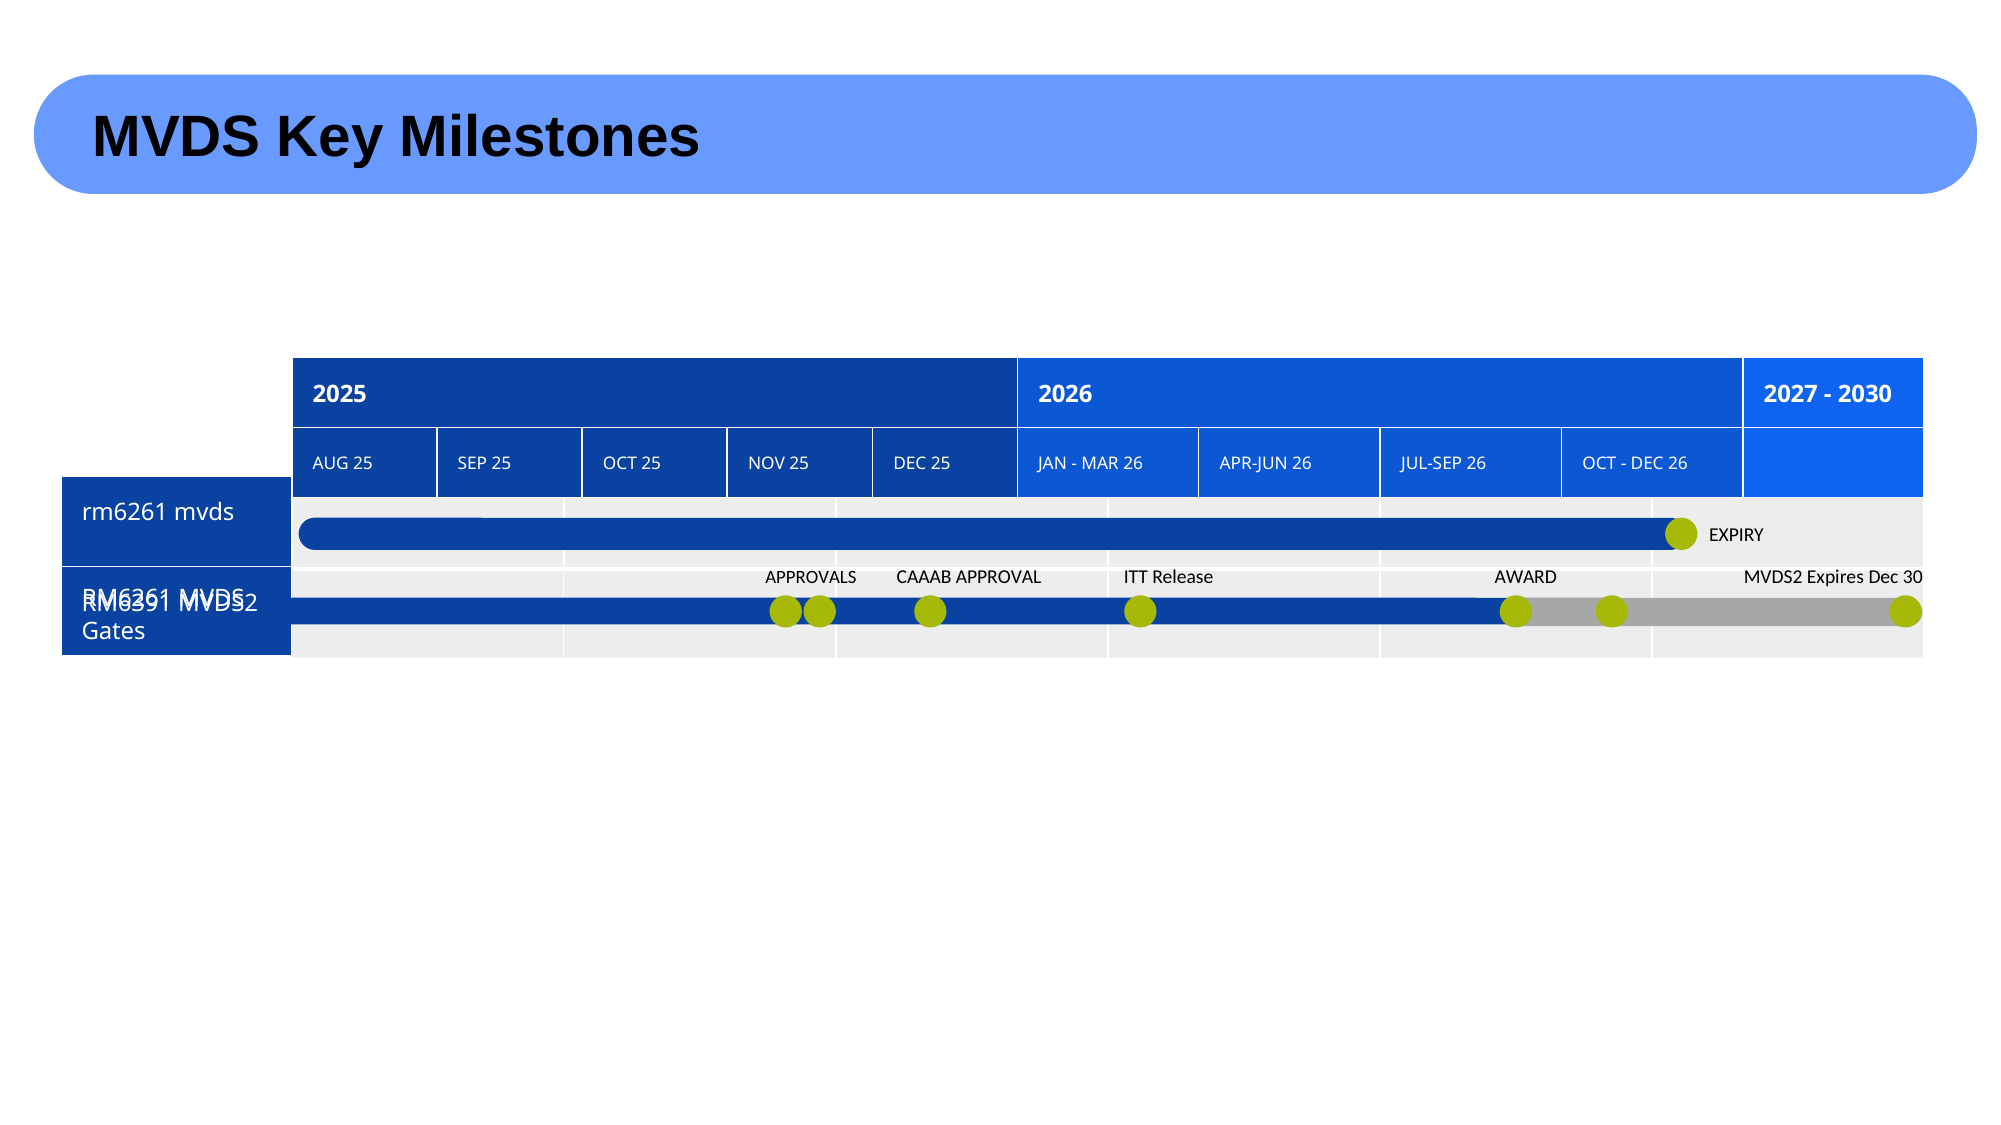

# MVDS Key Milestones
2025
2026
2027 - 2030
AUG 25
SEP 25
OCT 25
NOV 25
DEC 25
JAN - MAR 26
APR-JUN 26
JUL-SEP 26
OCT - DEC 26
rm6261 mvds
RM6261 MVDS
EXPIRY
CAAAB APPROVAL
ITT Release
AWARD
MVDS2 Expires Dec 30
APPROVALS
RM6391 MVDS2 Gates